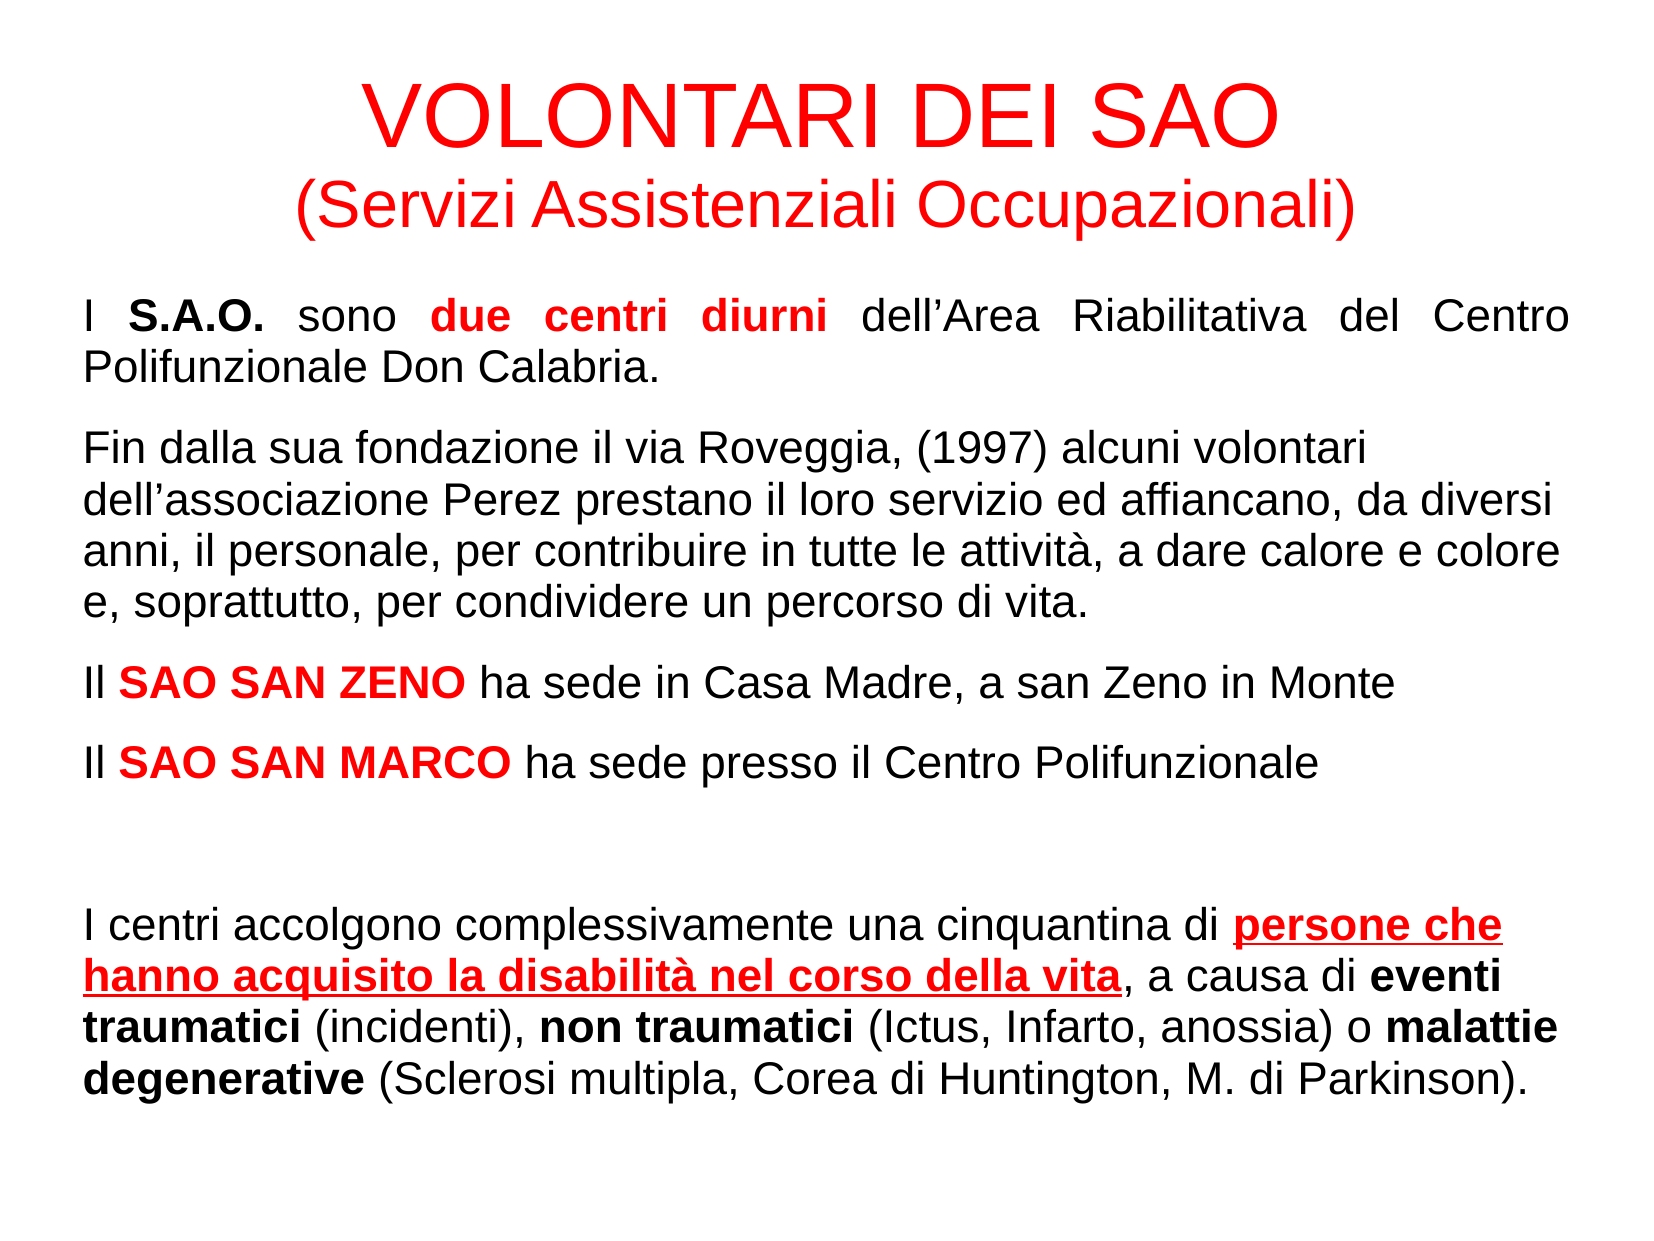

# VOLONTARI DEI SAO (Servizi Assistenziali Occupazionali)
I S.A.O. sono due centri diurni dell’Area Riabilitativa del Centro Polifunzionale Don Calabria.
Fin dalla sua fondazione il via Roveggia, (1997) alcuni volontari dell’associazione Perez prestano il loro servizio ed affiancano, da diversi anni, il personale, per contribuire in tutte le attività, a dare calore e colore e, soprattutto, per condividere un percorso di vita.
Il SAO SAN ZENO ha sede in Casa Madre, a san Zeno in Monte
Il SAO SAN MARCO ha sede presso il Centro Polifunzionale
I centri accolgono complessivamente una cinquantina di persone che hanno acquisito la disabilità nel corso della vita, a causa di eventi traumatici (incidenti), non traumatici (Ictus, Infarto, anossia) o malattie degenerative (Sclerosi multipla, Corea di Huntington, M. di Parkinson).